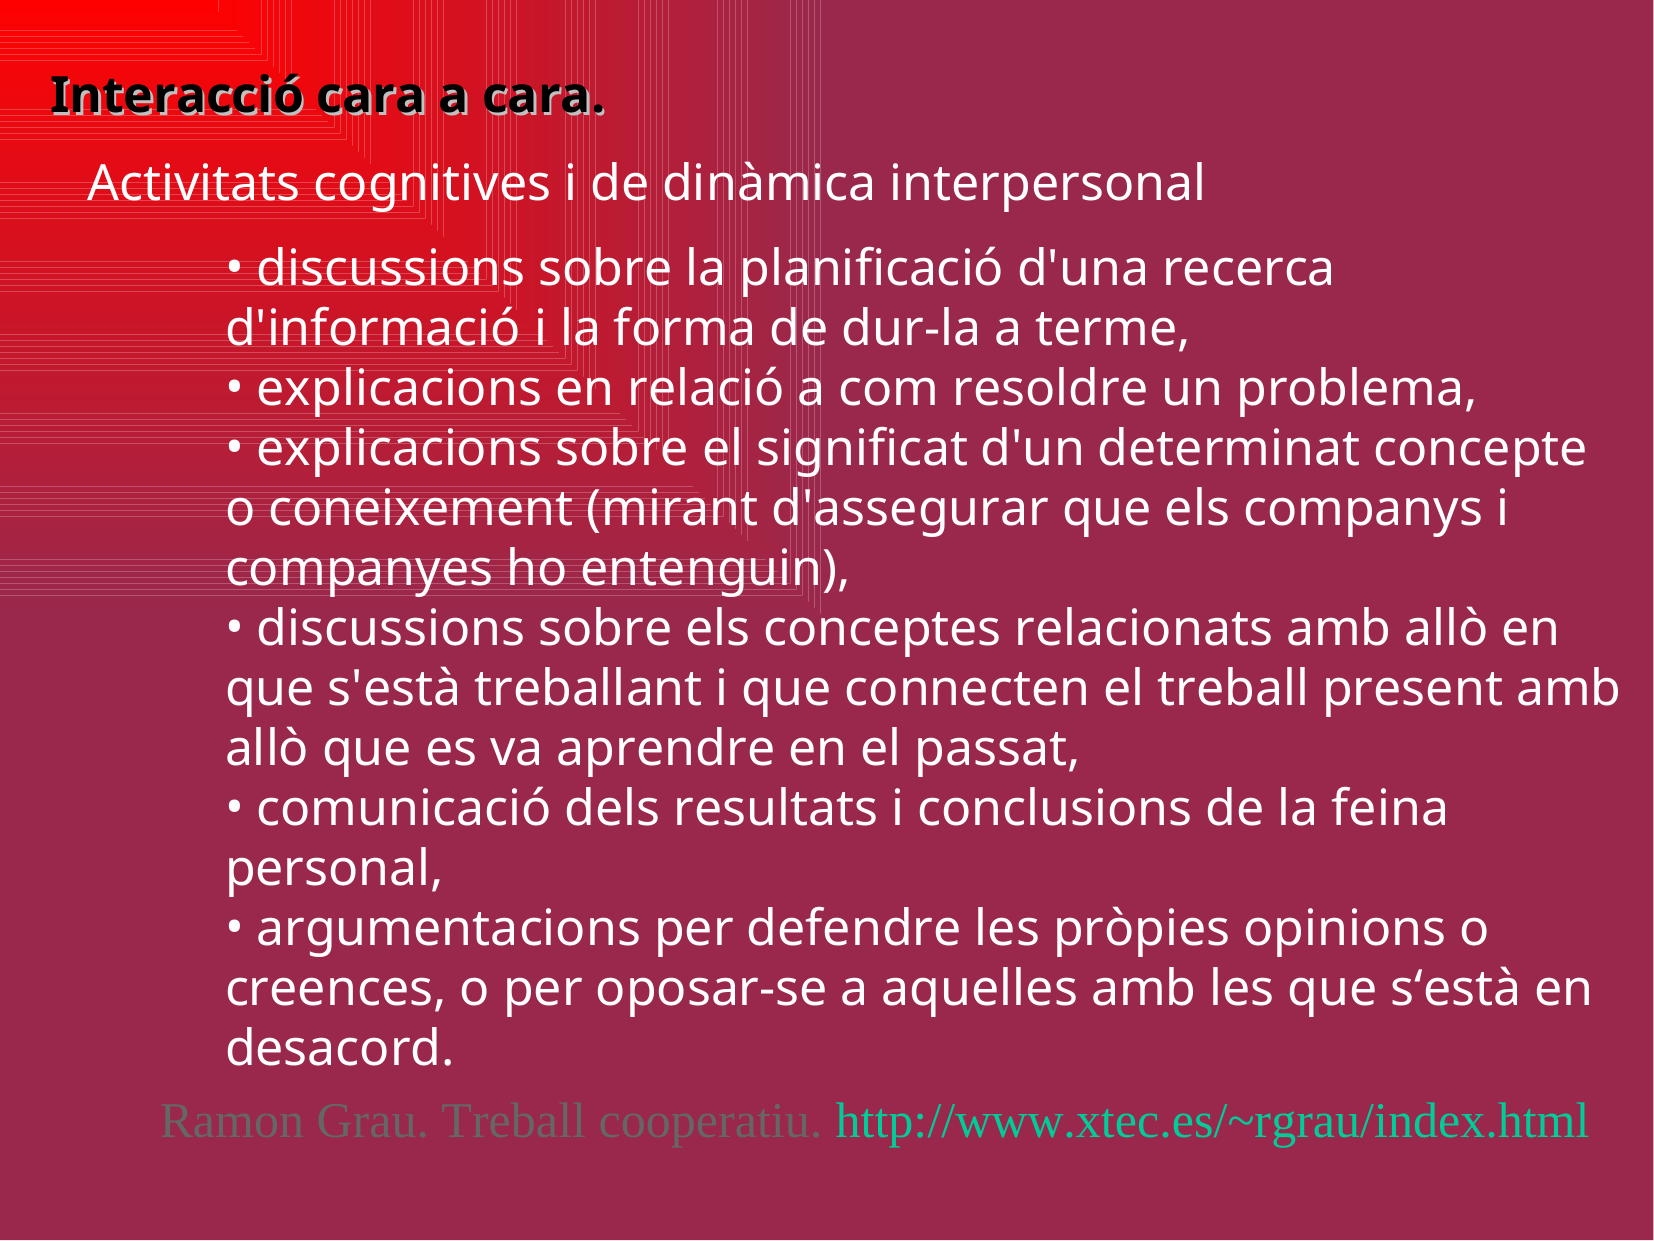

Interacció cara a cara.
Activitats cognitives i de dinàmica interpersonal
 discussions sobre la planificació d'una recerca d'informació i la forma de dur-la a terme,
 explicacions en relació a com resoldre un problema,
 explicacions sobre el significat d'un determinat concepte o coneixement (mirant d'assegurar que els companys i companyes ho entenguin),
 discussions sobre els conceptes relacionats amb allò en que s'està treballant i que connecten el treball present amb allò que es va aprendre en el passat,
 comunicació dels resultats i conclusions de la feina personal,
 argumentacions per defendre les pròpies opinions o creences, o per oposar-se a aquelles amb les que s‘està en desacord.
# Ramon Grau. Treball cooperatiu. http://www.xtec.es/~rgrau/index.html